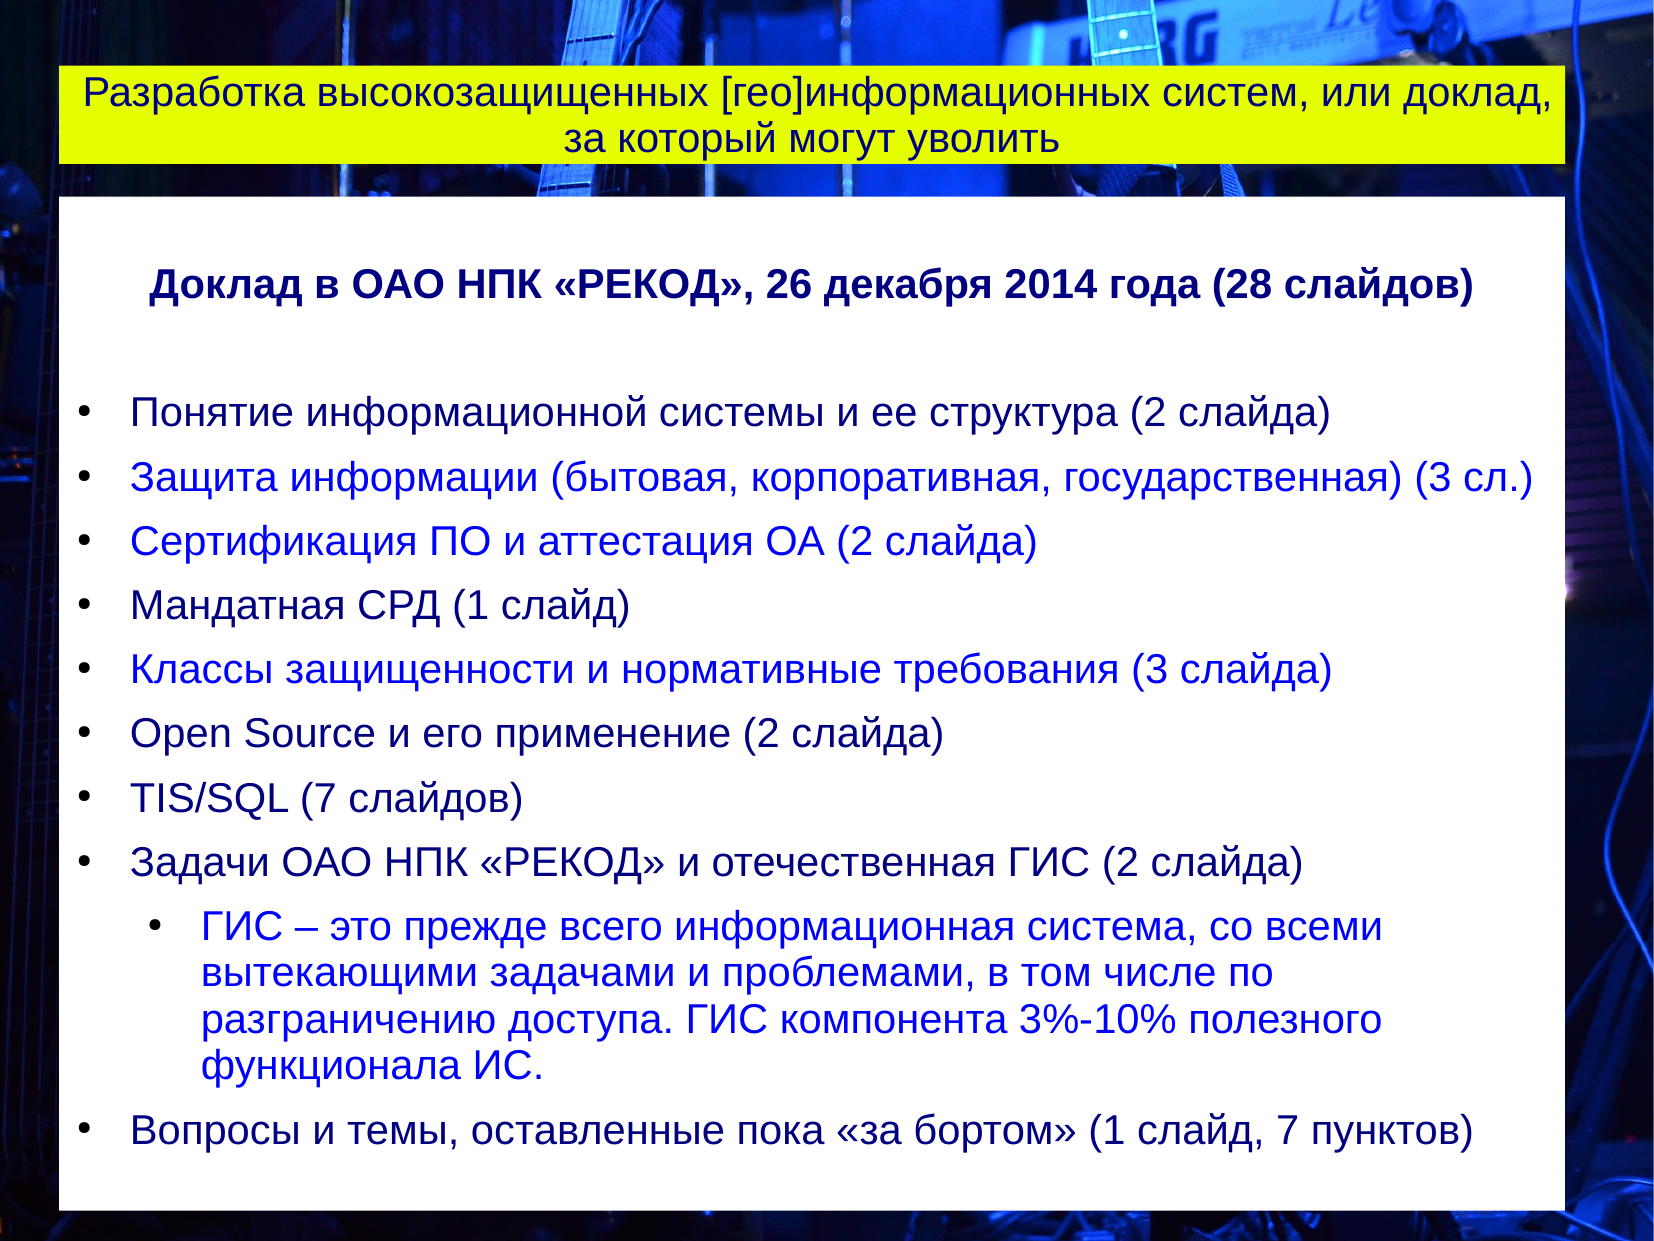

# Разработка высокозащищенных [гео]информационных систем, или доклад, за который могут уволить
Доклад в ОАО НПК «РЕКОД», 26 декабря 2014 года (28 слайдов)
Понятие информационной системы и ее структура (2 слайда)
Защита информации (бытовая, корпоративная, государственная) (3 сл.)
Сертификация ПО и аттестация ОА (2 слайда)
Мандатная СРД (1 слайд)
Классы защищенности и нормативные требования (3 слайда)
Open Source и его применение (2 слайда)
TIS/SQL (7 слайдов)
Задачи ОАО НПК «РЕКОД» и отечественная ГИС (2 слайда)
ГИС – это прежде всего информационная система, со всеми вытекающими задачами и проблемами, в том числе по разграничению доступа. ГИС компонента 3%-10% полезного функционала ИС.
Вопросы и темы, оставленные пока «за бортом» (1 слайд, 7 пунктов)